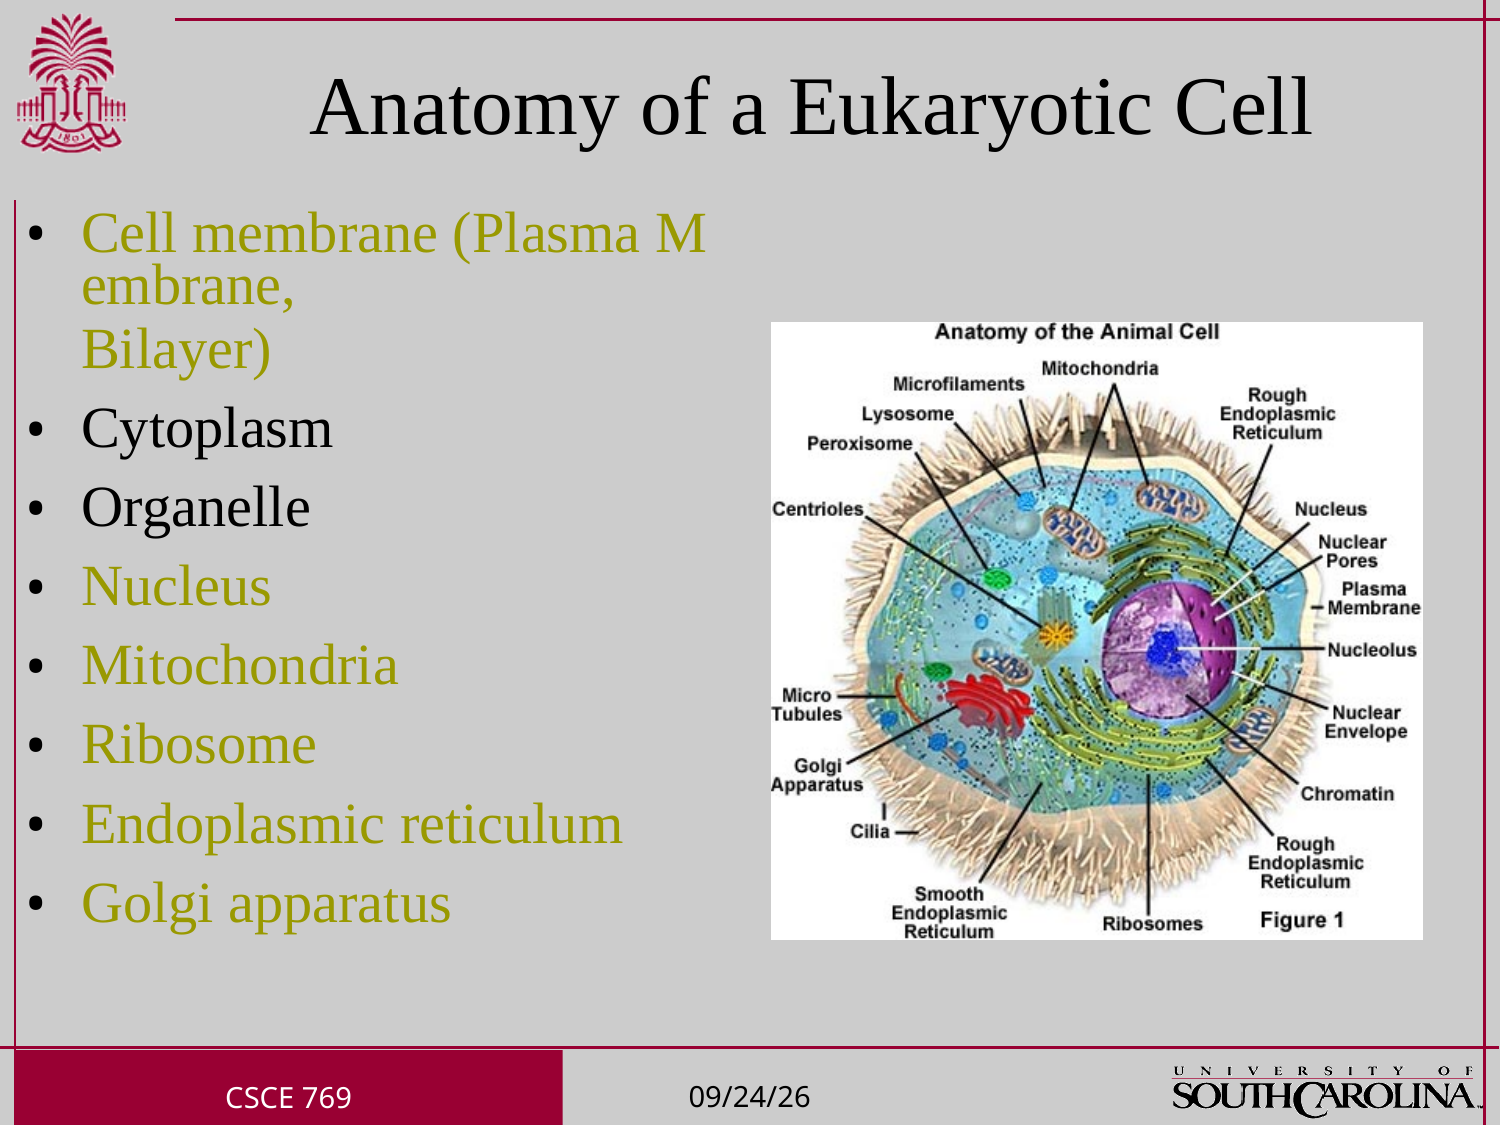

# Anatomy of a Eukaryotic Cell
Cell membrane (Plasma Membrane, Bilayer)
Cytoplasm
Organelle
Nucleus
Mitochondria
Ribosome
Endoplasmic reticulum
Golgi apparatus